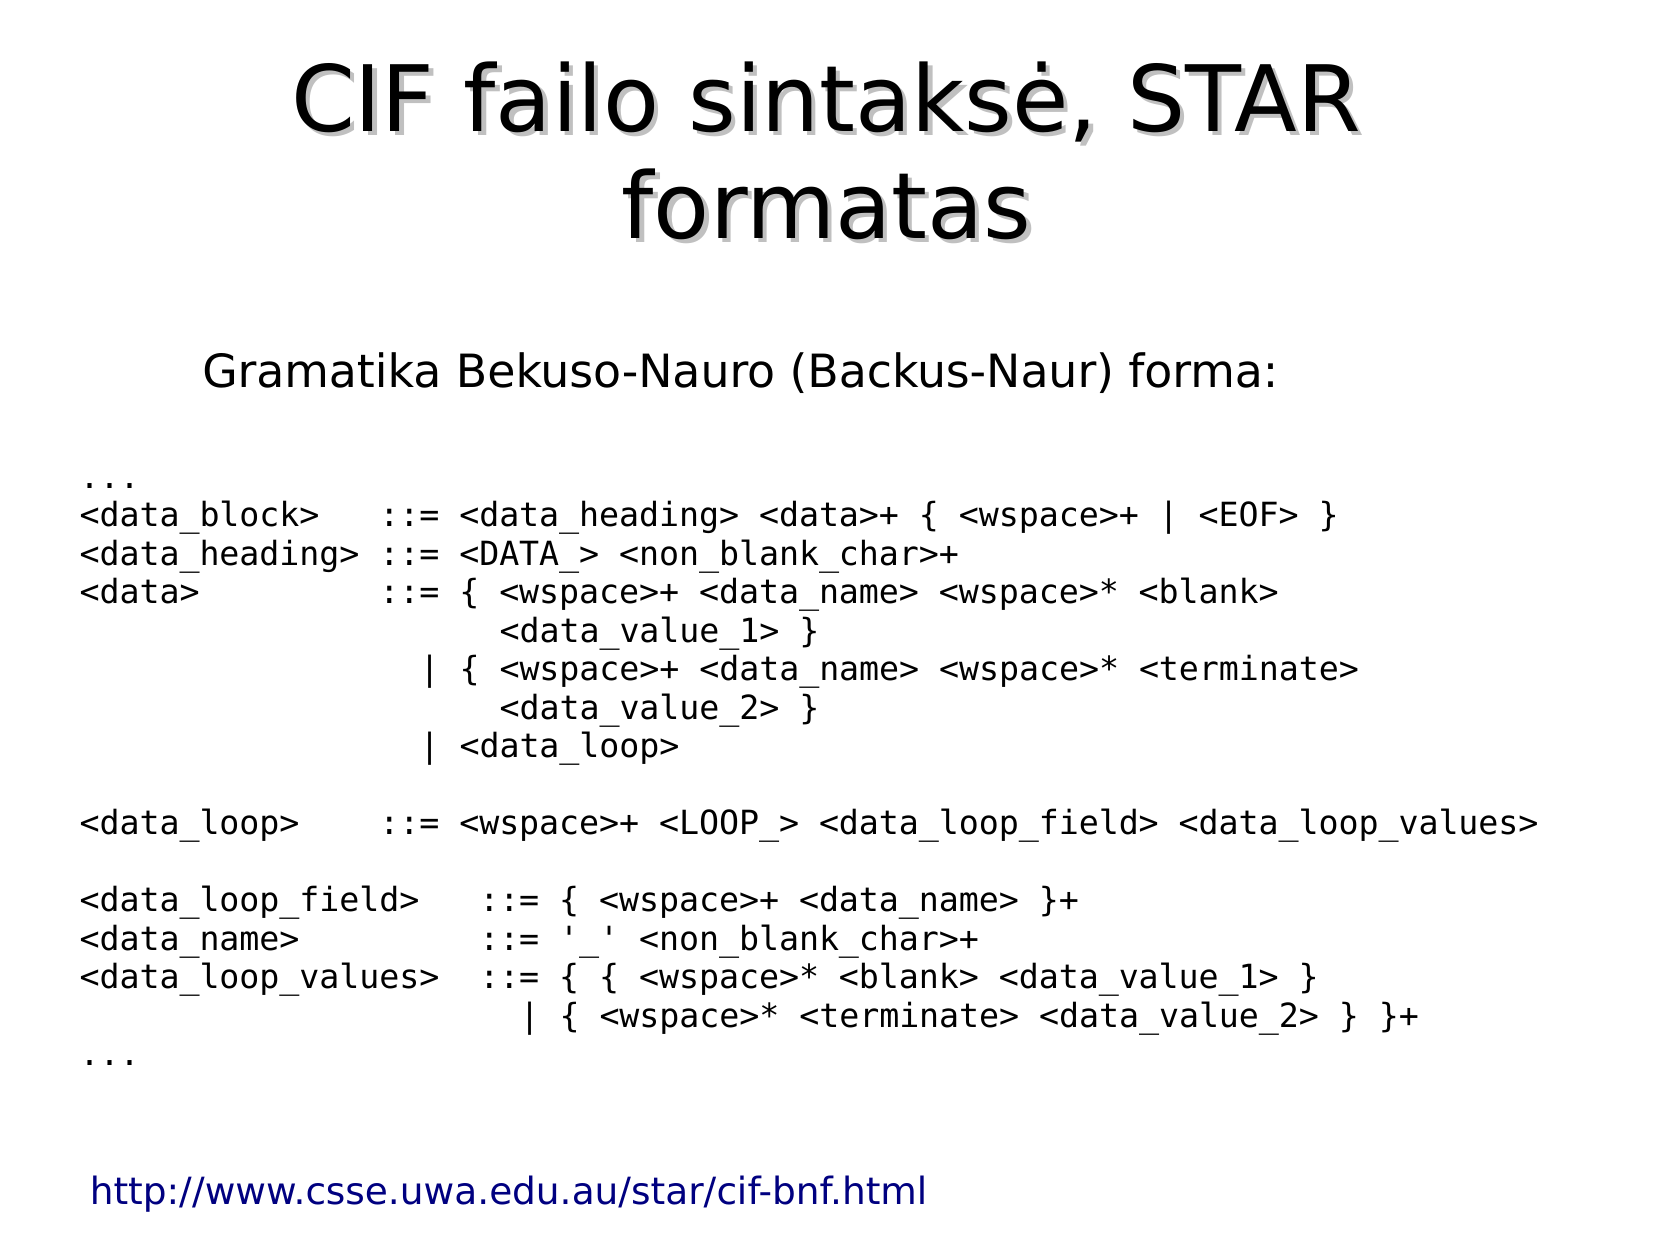

# CIF failo sintaksė, STAR formatas
Gramatika Bekuso-Nauro (Backus-Naur) forma:
...
<data_block> ::= <data_heading> <data>+ { <wspace>+ | <EOF> }
<data_heading> ::= <DATA_> <non_blank_char>+
<data> ::= { <wspace>+ <data_name> <wspace>* <blank>
 <data_value_1> }
 | { <wspace>+ <data_name> <wspace>* <terminate>
 <data_value_2> }
 | <data_loop>
<data_loop> ::= <wspace>+ <LOOP_> <data_loop_field> <data_loop_values>
<data_loop_field> ::= { <wspace>+ <data_name> }+
<data_name> ::= '_' <non_blank_char>+
<data_loop_values> ::= { { <wspace>* <blank> <data_value_1> }
 | { <wspace>* <terminate> <data_value_2> } }+
...
http://www.csse.uwa.edu.au/star/cif-bnf.html